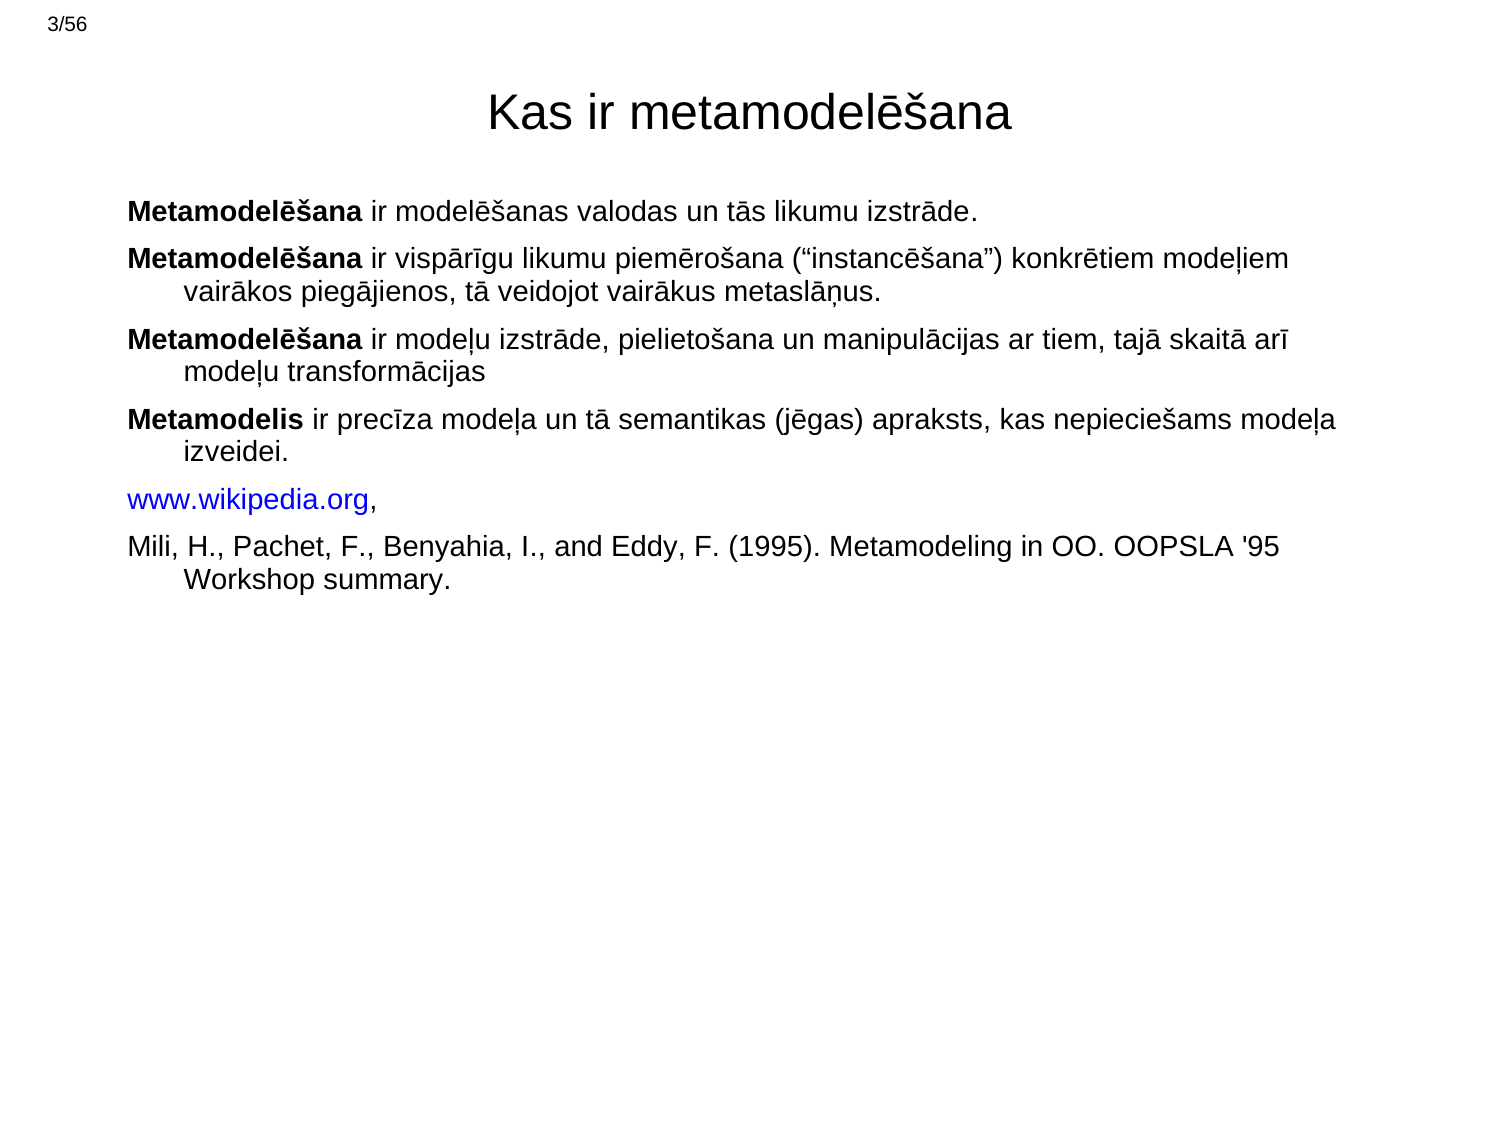

3
# Kas ir metamodelēšana
Metamodelēšana ir modelēšanas valodas un tās likumu izstrāde.
Metamodelēšana ir vispārīgu likumu piemērošana (“instancēšana”) konkrētiem modeļiem vairākos piegājienos, tā veidojot vairākus metaslāņus.
Metamodelēšana ir modeļu izstrāde, pielietošana un manipulācijas ar tiem, tajā skaitā arī modeļu transformācijas
Metamodelis ir precīza modeļa un tā semantikas (jēgas) apraksts, kas nepieciešams modeļa izveidei.
www.wikipedia.org,
Mili, H., Pachet, F., Benyahia, I., and Eddy, F. (1995). Metamodeling in OO. OOPSLA '95 Workshop summary.